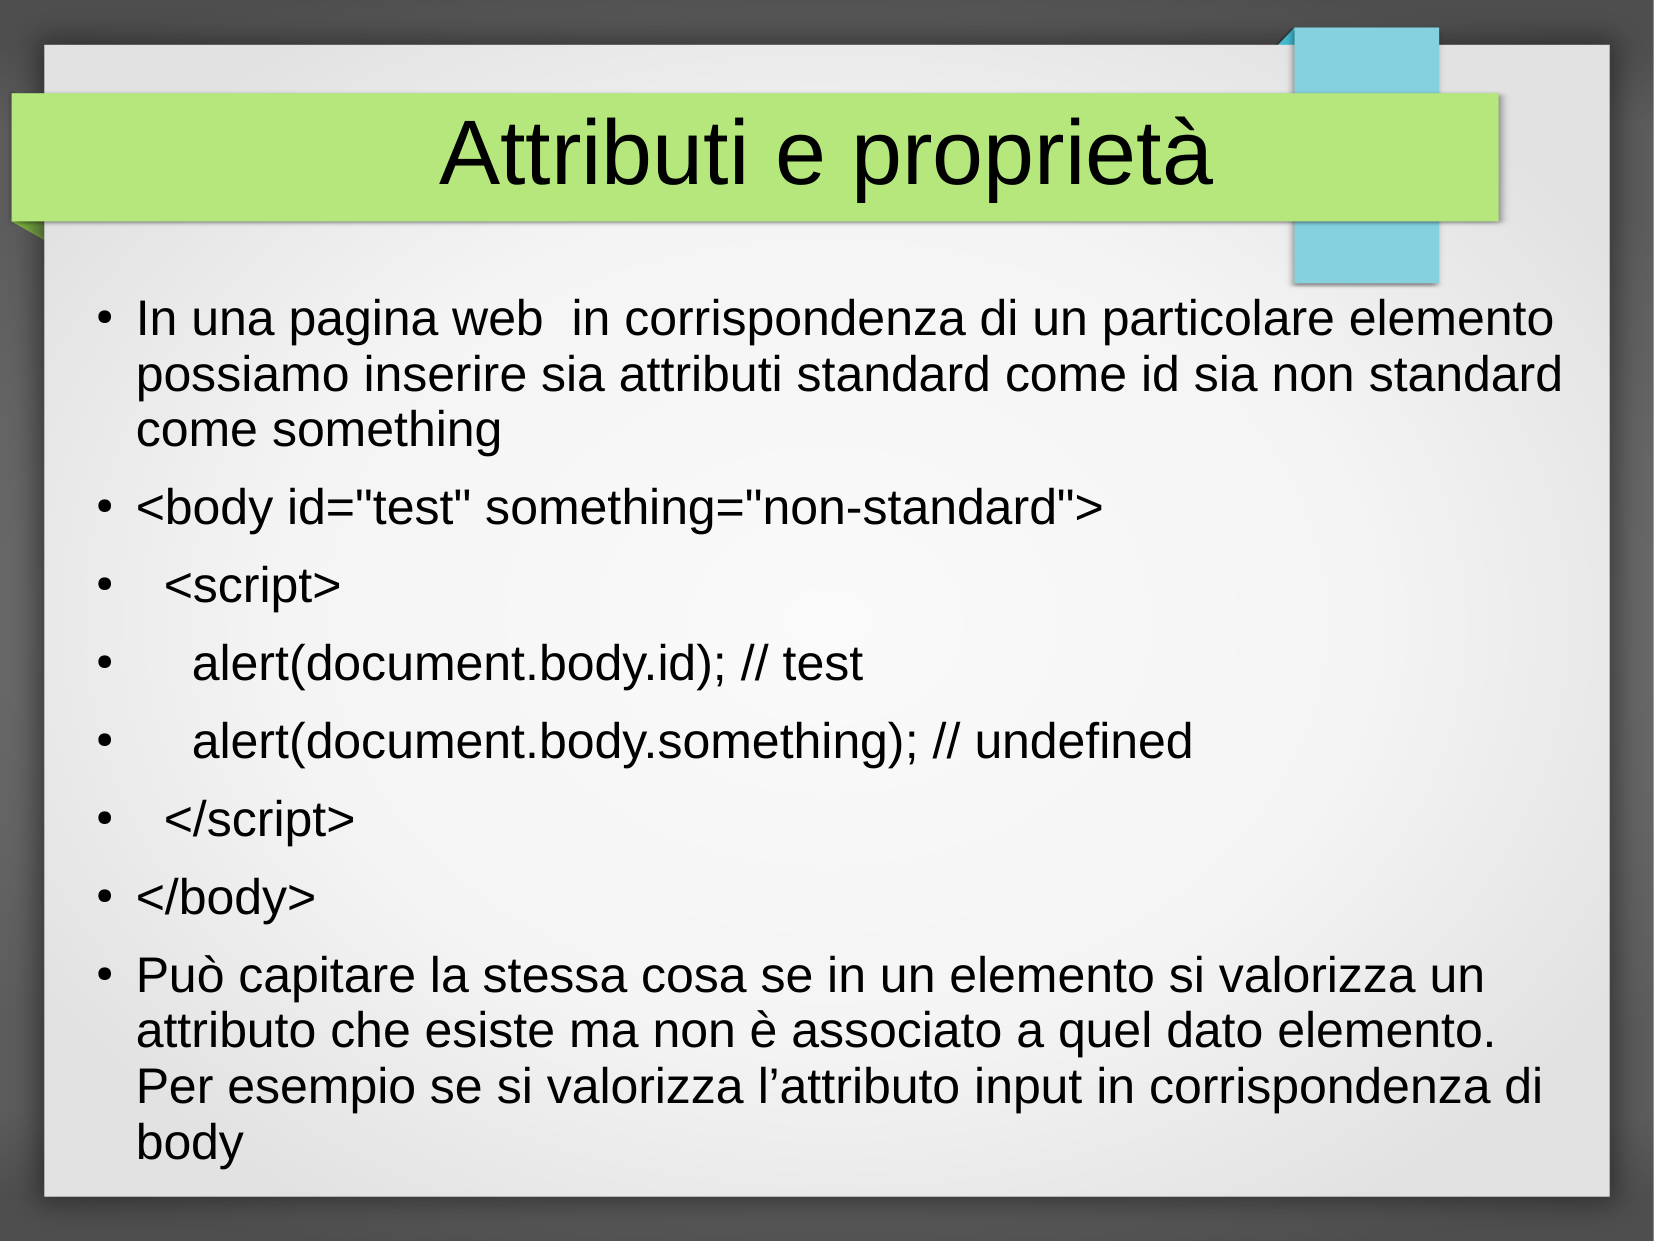

# Attributi e proprietà
In una pagina web in corrispondenza di un particolare elemento possiamo inserire sia attributi standard come id sia non standard come something
<body id="test" something="non-standard">
 <script>
 alert(document.body.id); // test
 alert(document.body.something); // undefined
 </script>
</body>
Può capitare la stessa cosa se in un elemento si valorizza un attributo che esiste ma non è associato a quel dato elemento. Per esempio se si valorizza l’attributo input in corrispondenza di body